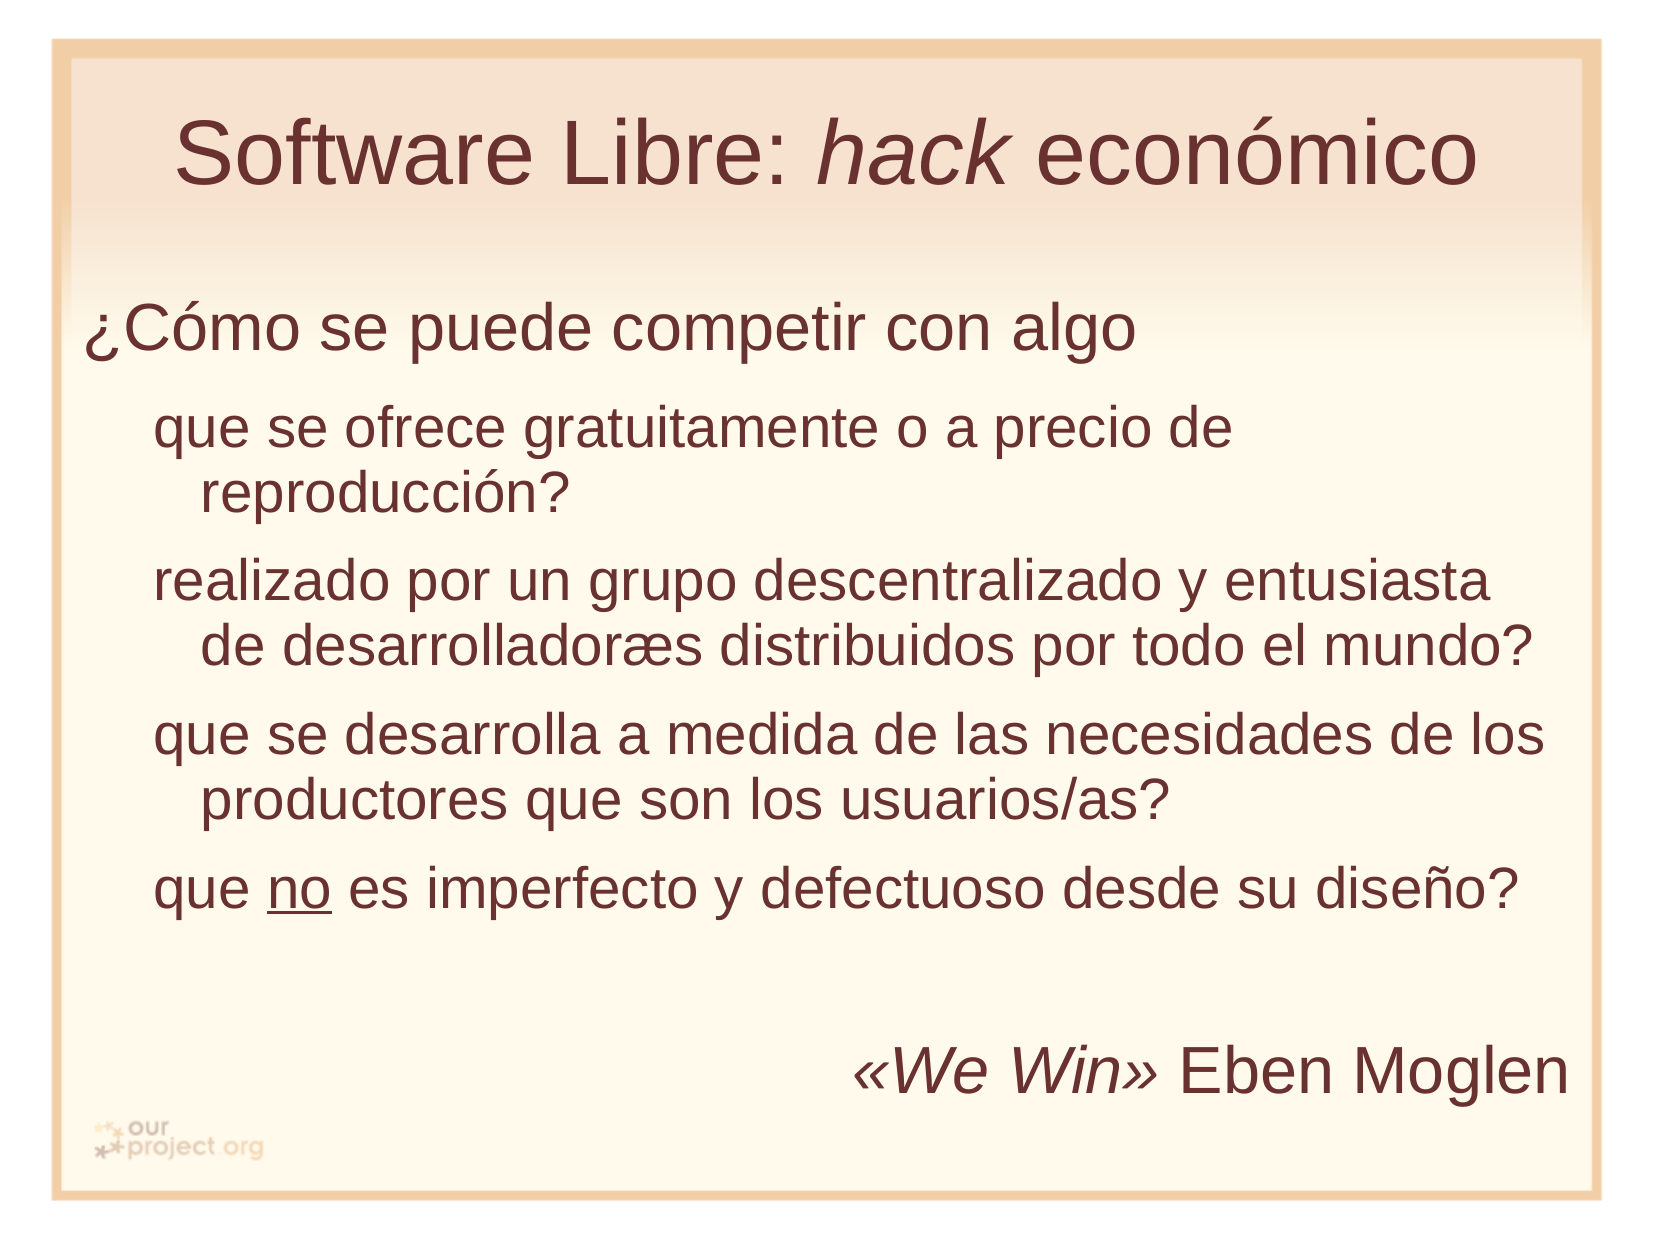

# Software Libre: hack económico
¿Cómo se puede competir con algo
que se ofrece gratuitamente o a precio de reproducción?
realizado por un grupo descentralizado y entusiasta de desarrolladoræs distribuidos por todo el mundo?
que se desarrolla a medida de las necesidades de los productores que son los usuarios/as?
que no es imperfecto y defectuoso desde su diseño?
«We Win» Eben Moglen